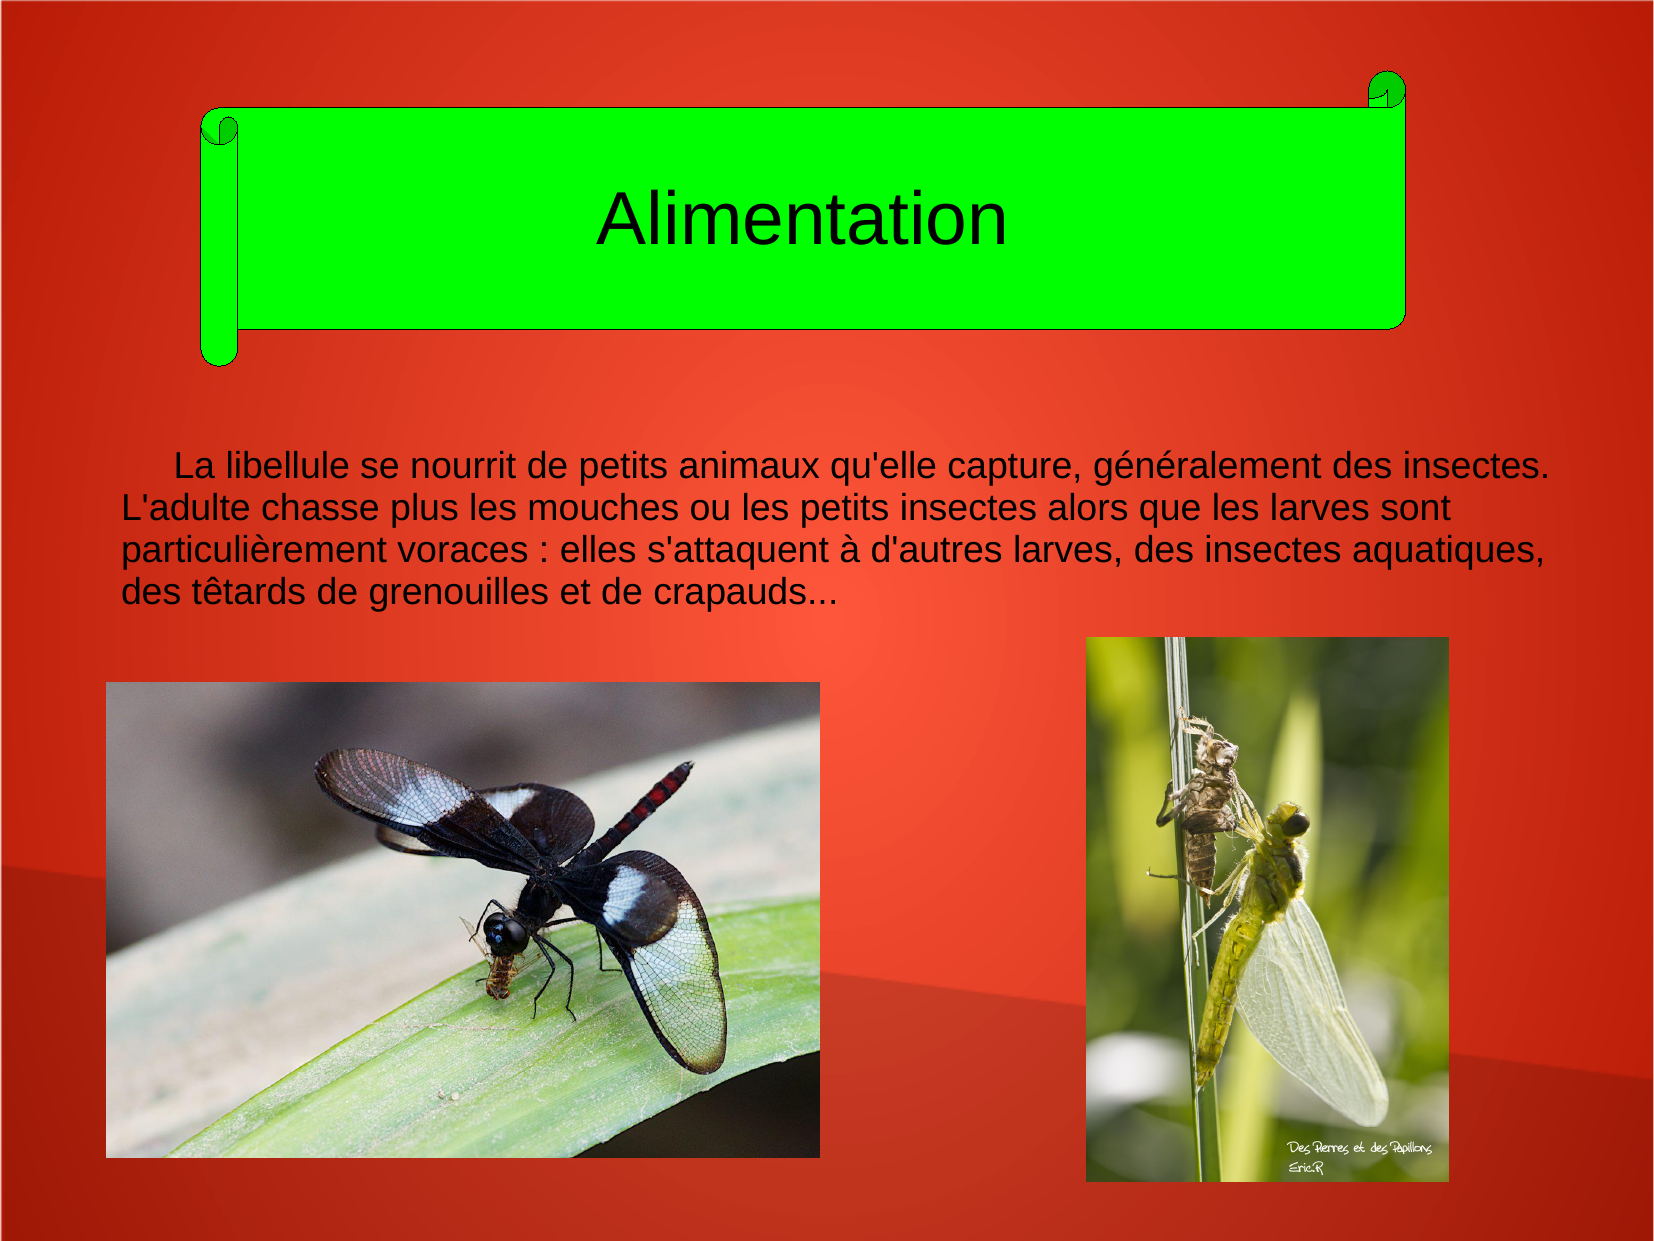

Alimentation
 La libellule se nourrit de petits animaux qu'elle capture, généralement des insectes. L'adulte chasse plus les mouches ou les petits insectes alors que les larves sont particulièrement voraces : elles s'attaquent à d'autres larves, des insectes aquatiques, des têtards de grenouilles et de crapauds...